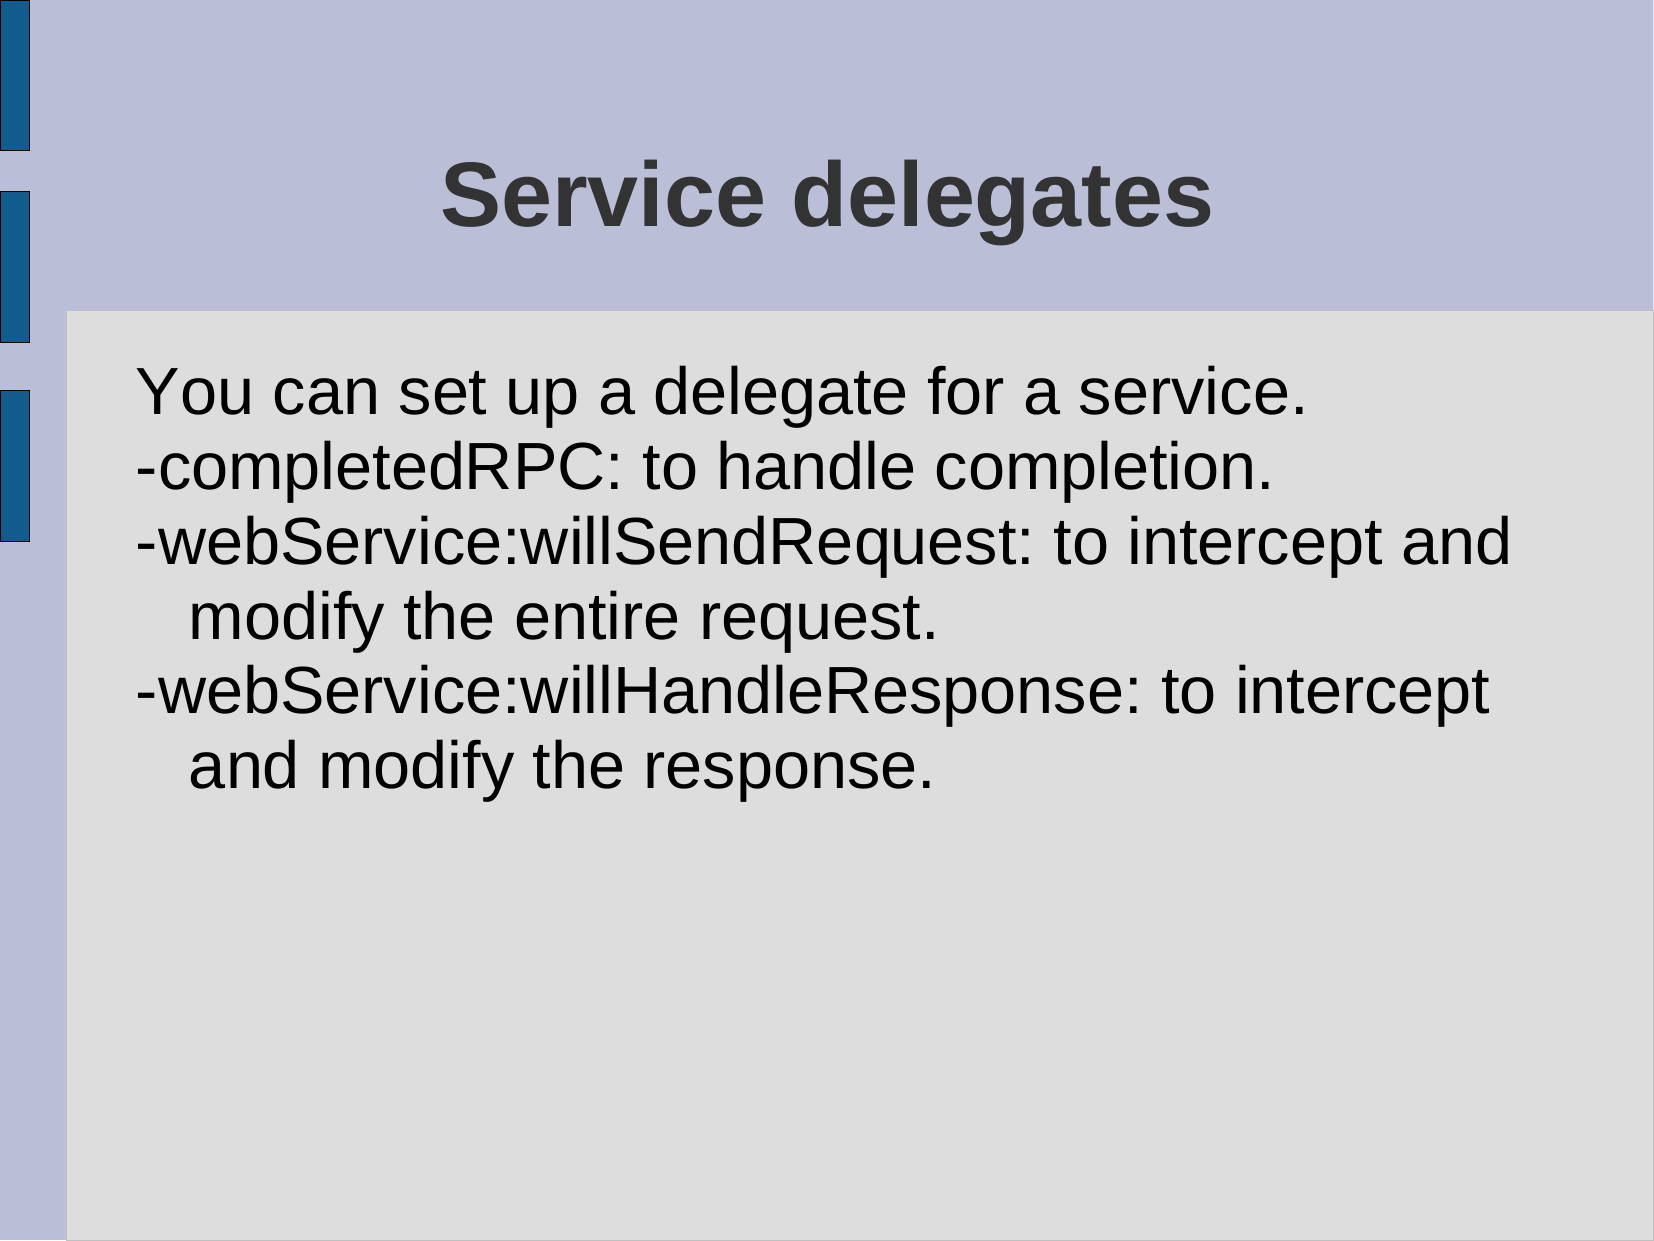

# Service delegates
You can set up a delegate for a service.
-completedRPC: to handle completion.
-webService:willSendRequest: to intercept and modify the entire request.
-webService:willHandleResponse: to intercept and modify the response.